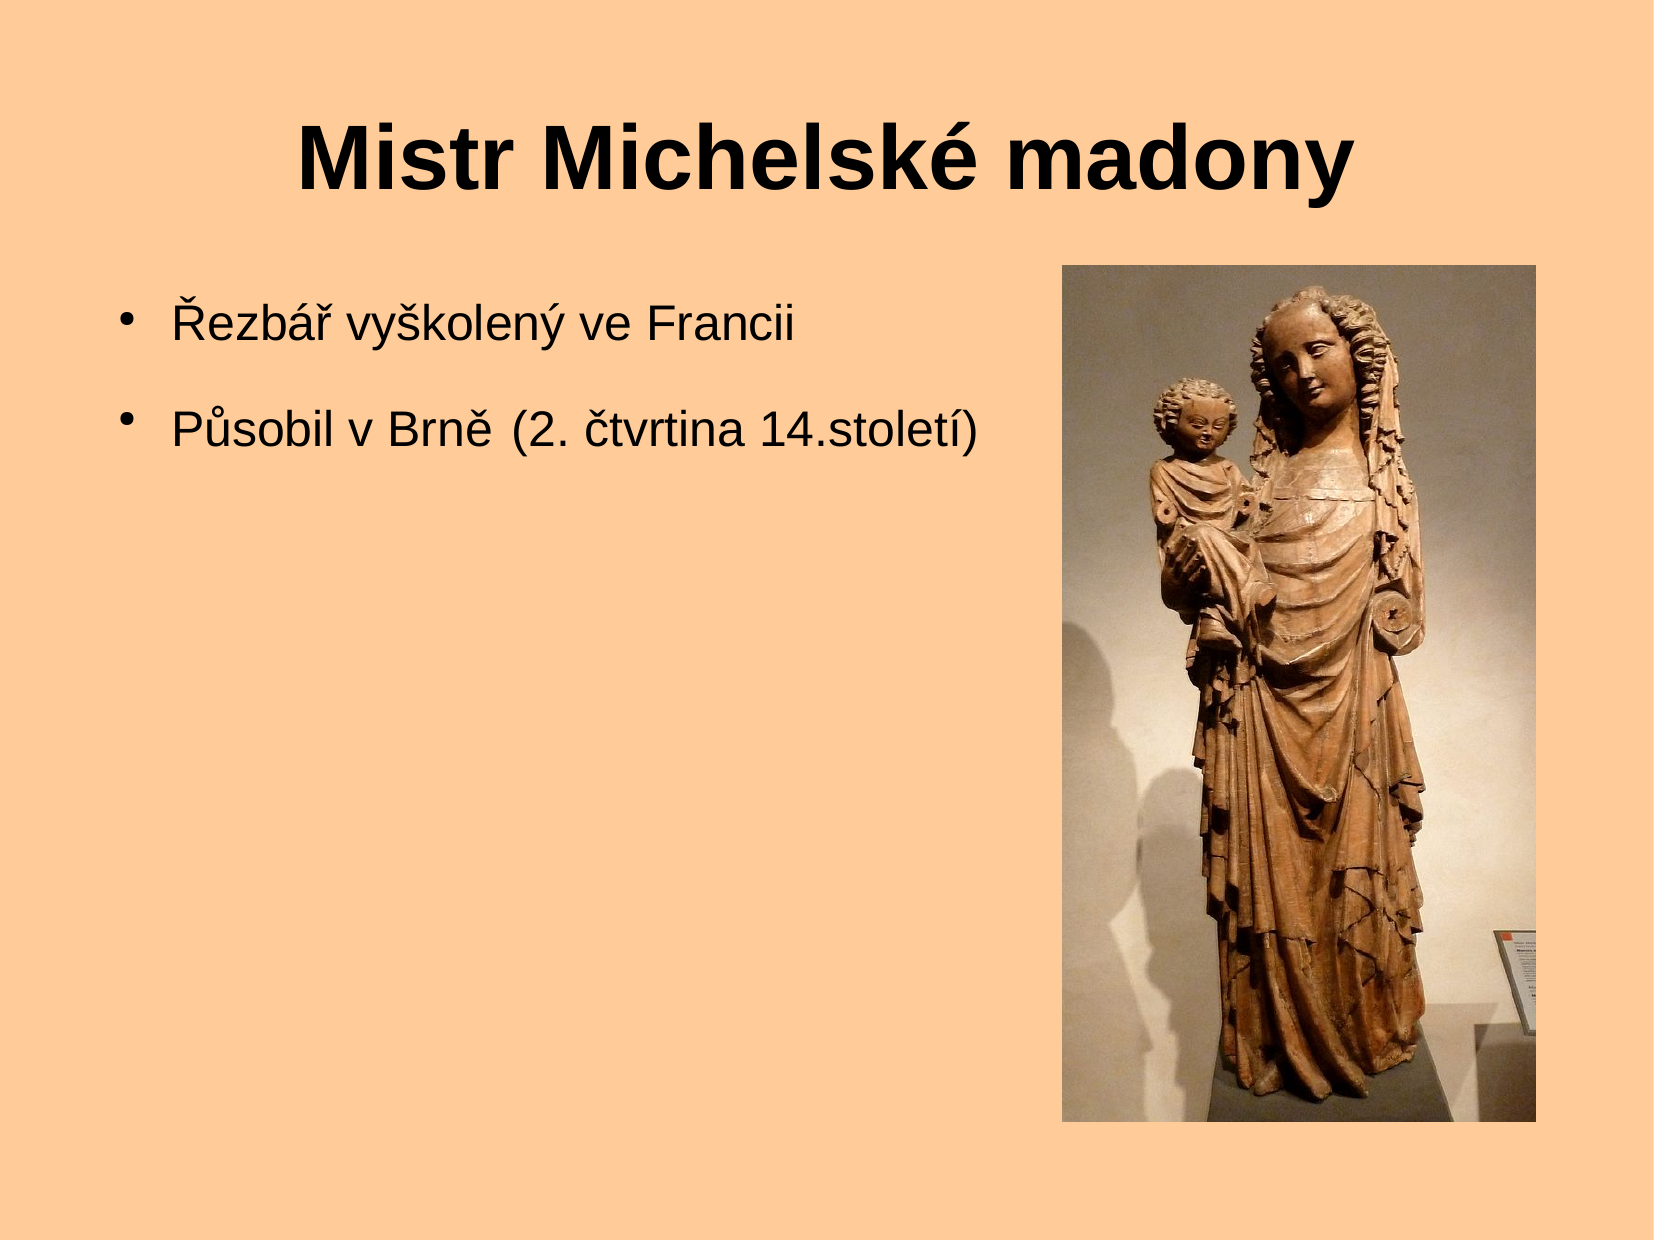

# Mistr Michelské madony
Řezbář vyškolený ve Francii
Působil v Brně (2. čtvrtina 14.století)